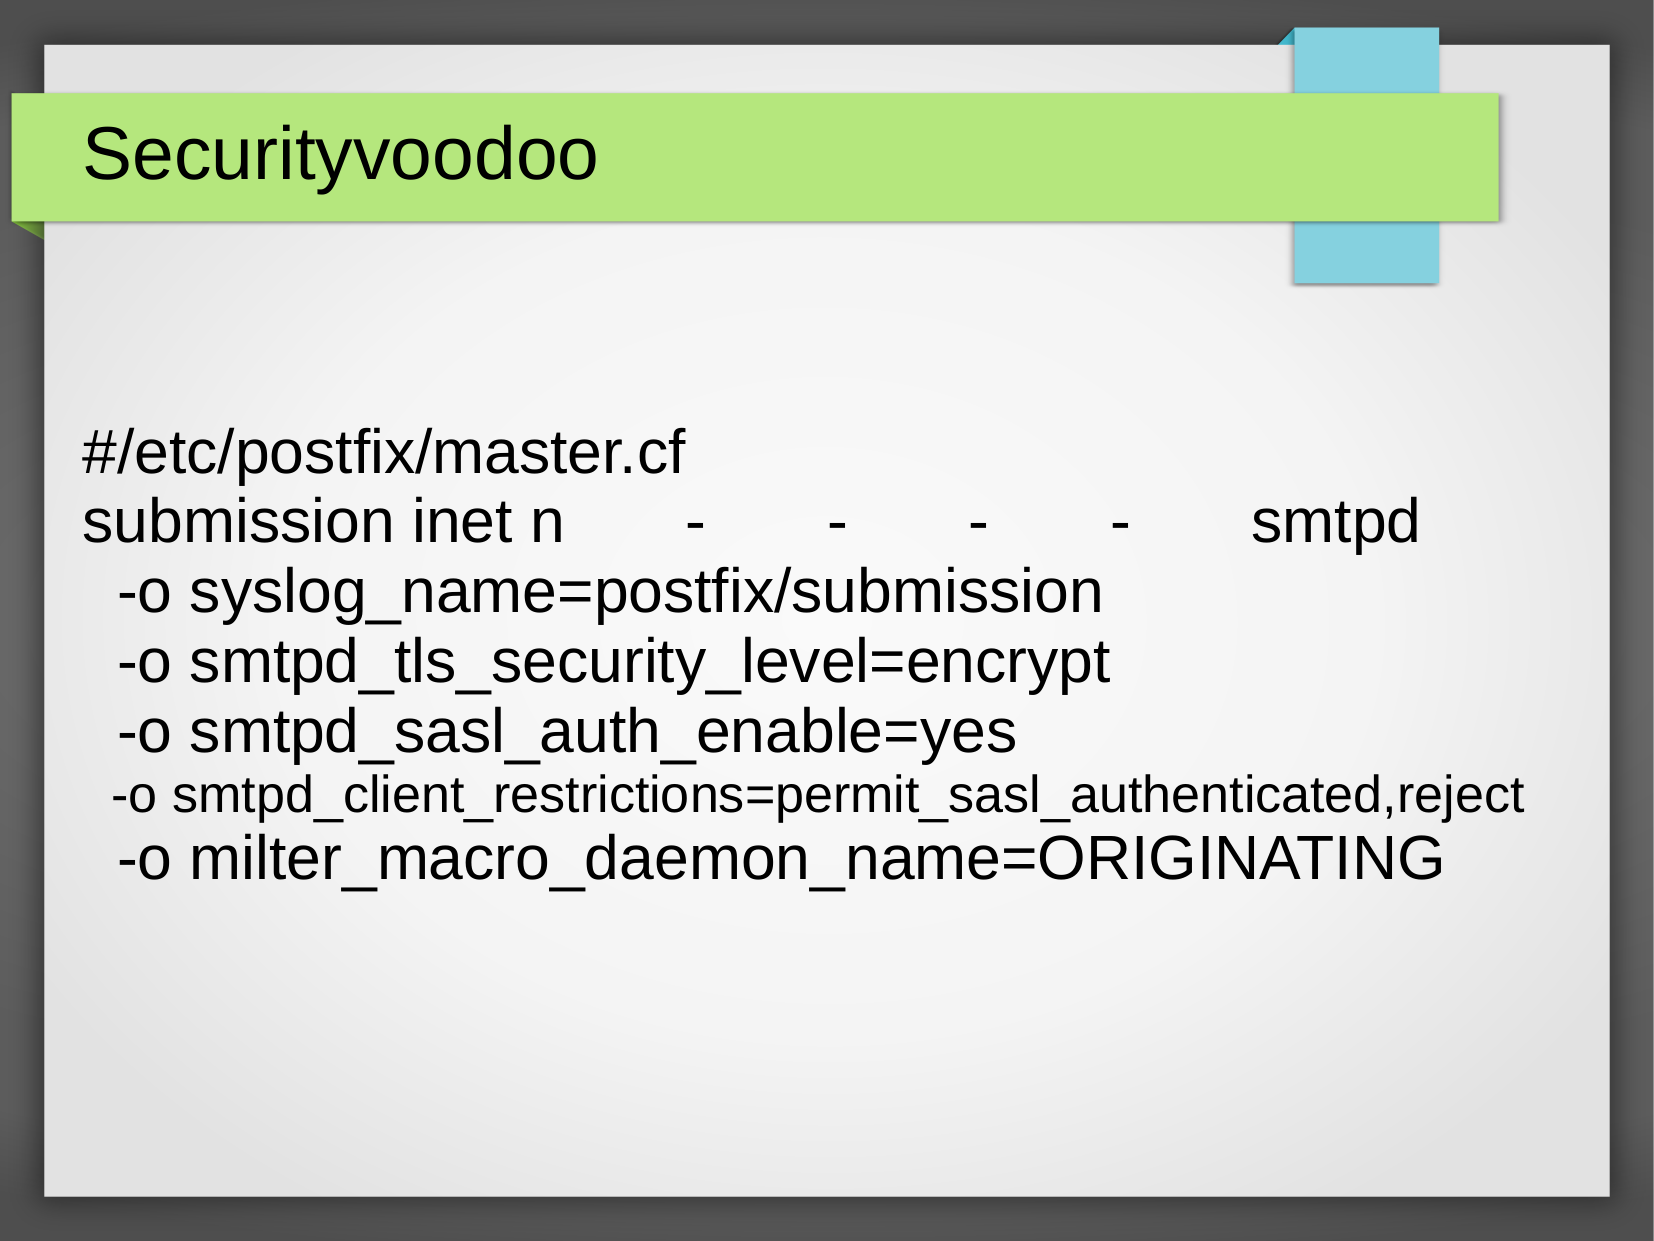

# Securityvoodoo
#/etc/postfix/master.cf
submission inet n - - - - smtpd
 -o syslog_name=postfix/submission
 -o smtpd_tls_security_level=encrypt
 -o smtpd_sasl_auth_enable=yes
 -o smtpd_client_restrictions=permit_sasl_authenticated,reject
 -o milter_macro_daemon_name=ORIGINATING